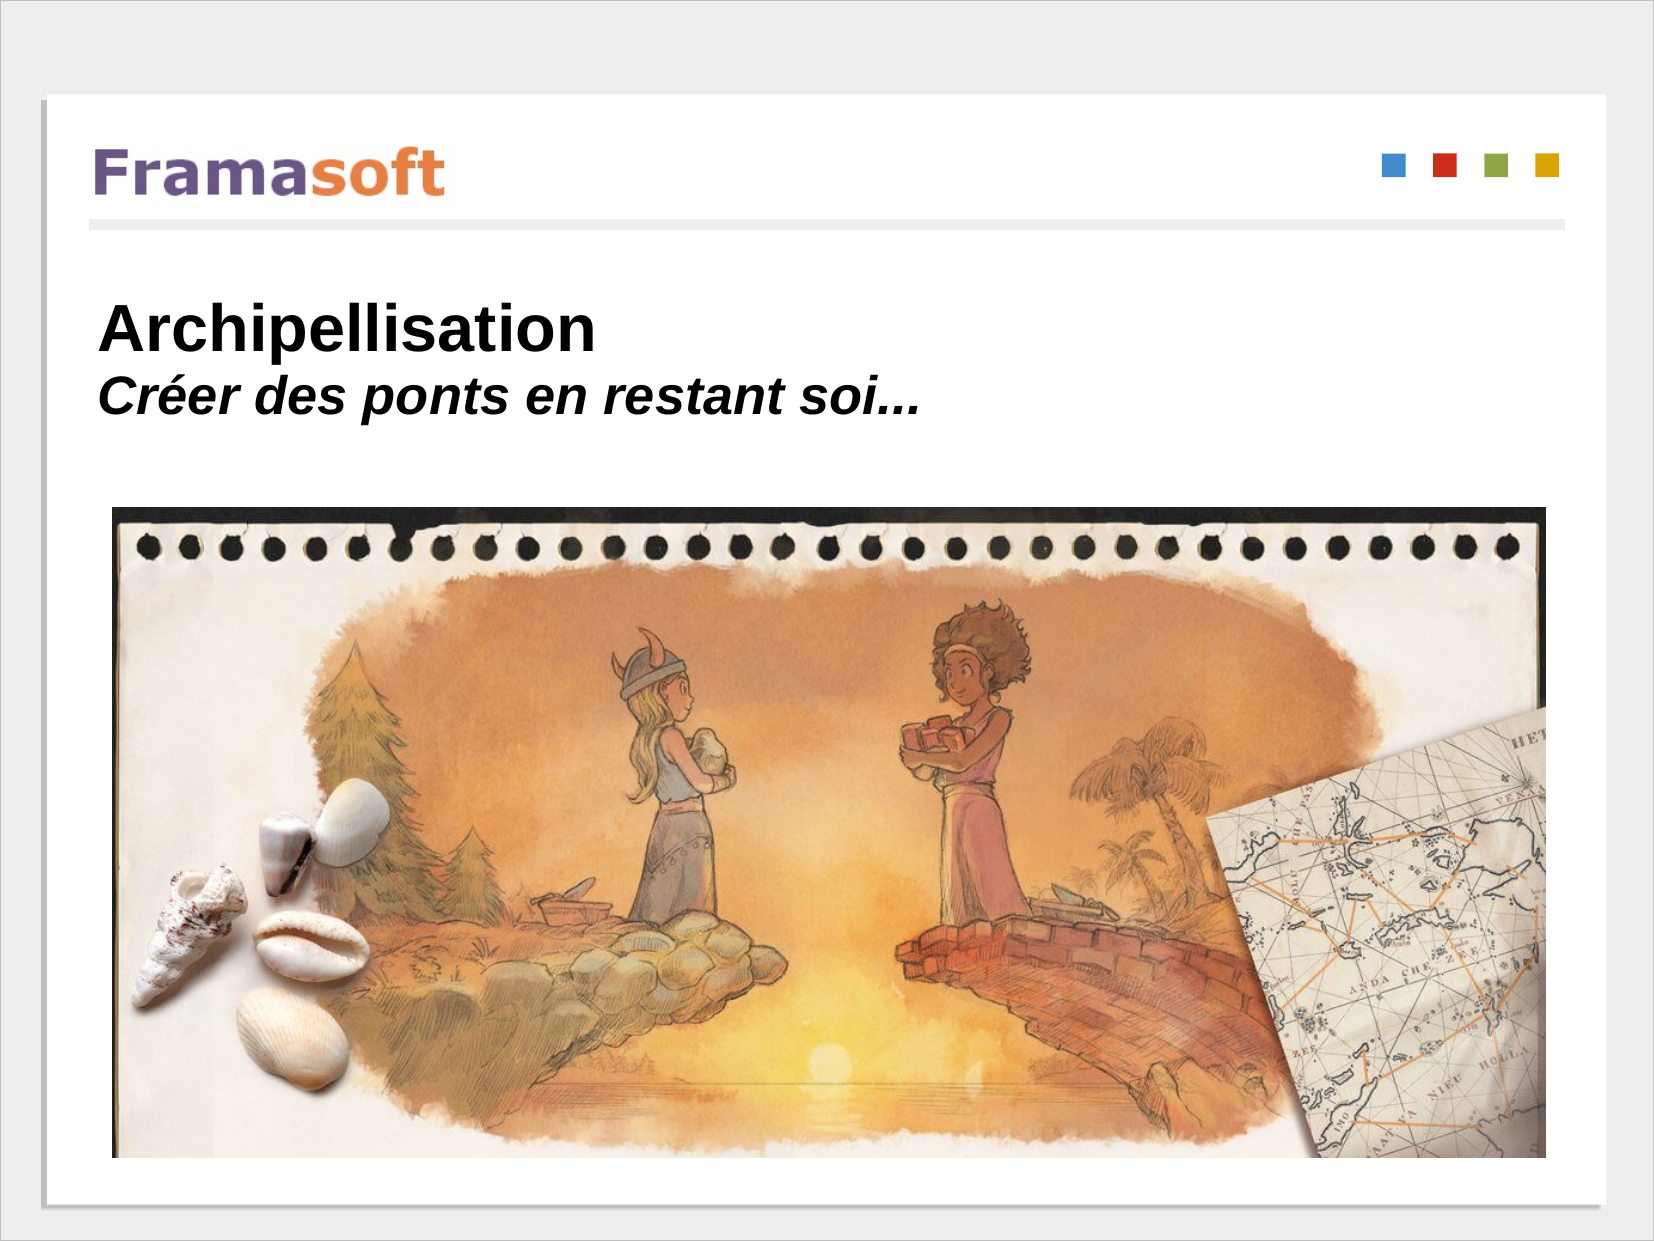

Archipellisation
Créer des ponts en restant soi...